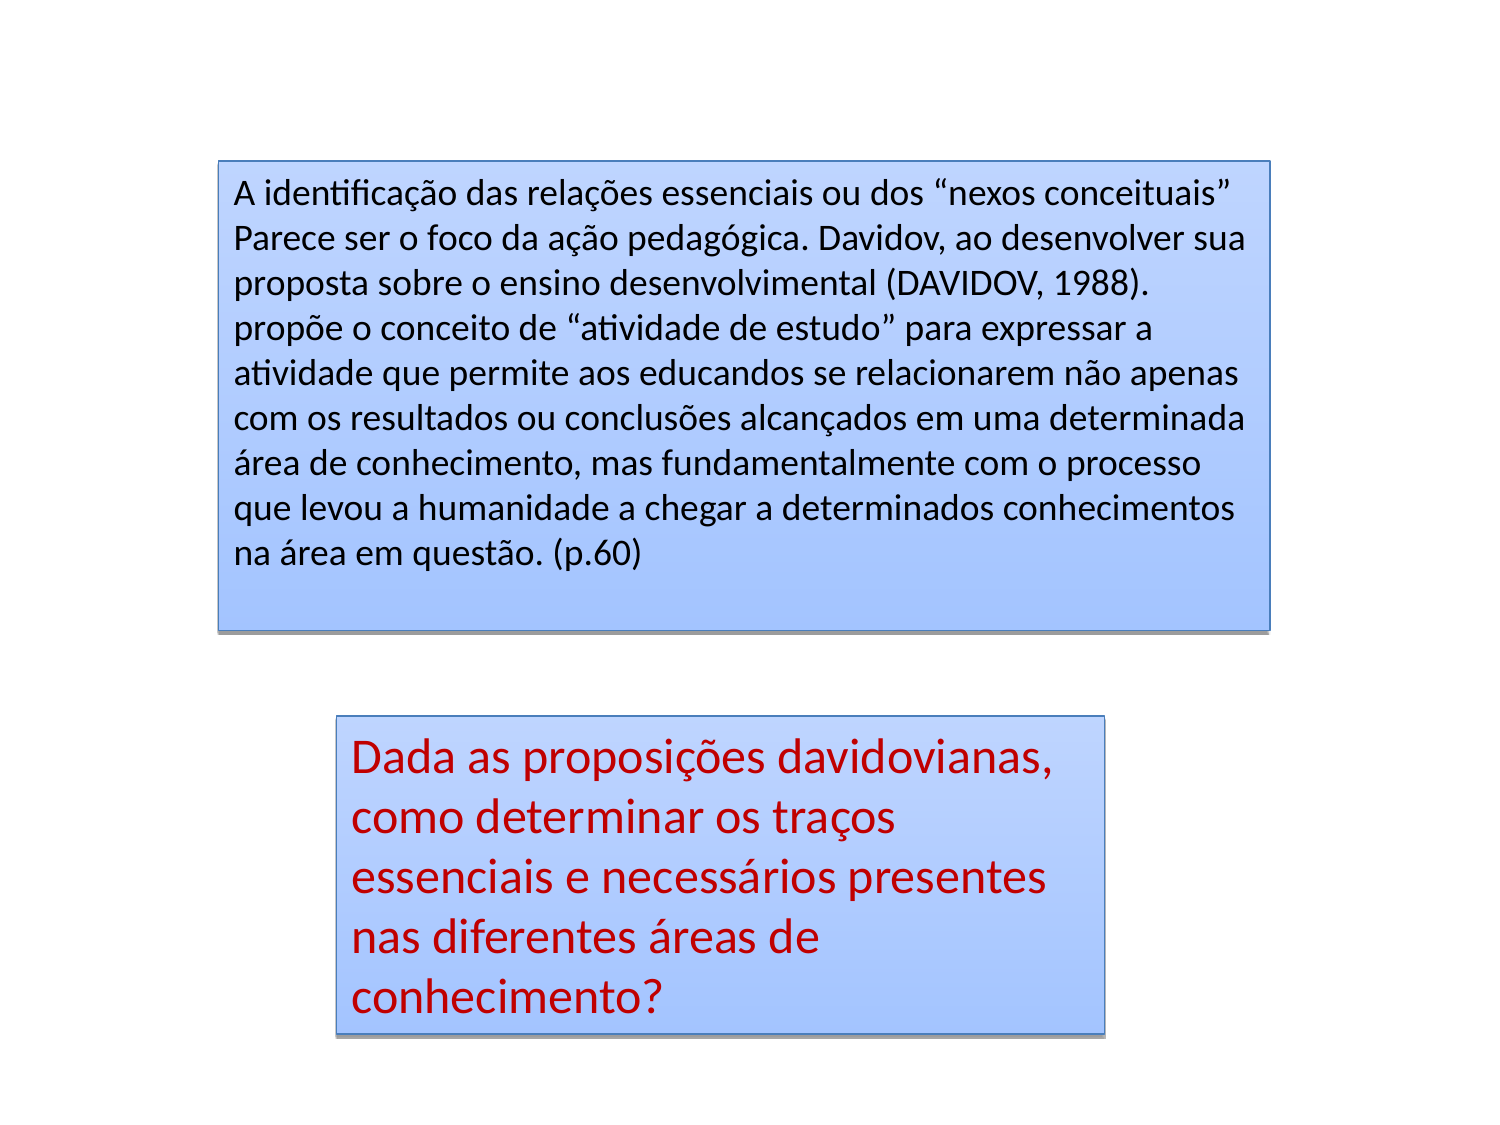

A identificação das relações essenciais ou dos “nexos conceituais” Parece ser o foco da ação pedagógica. Davidov, ao desenvolver sua proposta sobre o ensino desenvolvimental (DAVIDOV, 1988). propõe o conceito de “atividade de estudo” para expressar a atividade que permite aos educandos se relacionarem não apenas com os resultados ou conclusões alcançados em uma determinada área de conhecimento, mas fundamentalmente com o processo que levou a humanidade a chegar a determinados conhecimentos na área em questão. (p.60)
Dada as proposições davidovianas, como determinar os traços essenciais e necessários presentes nas diferentes áreas de conhecimento?